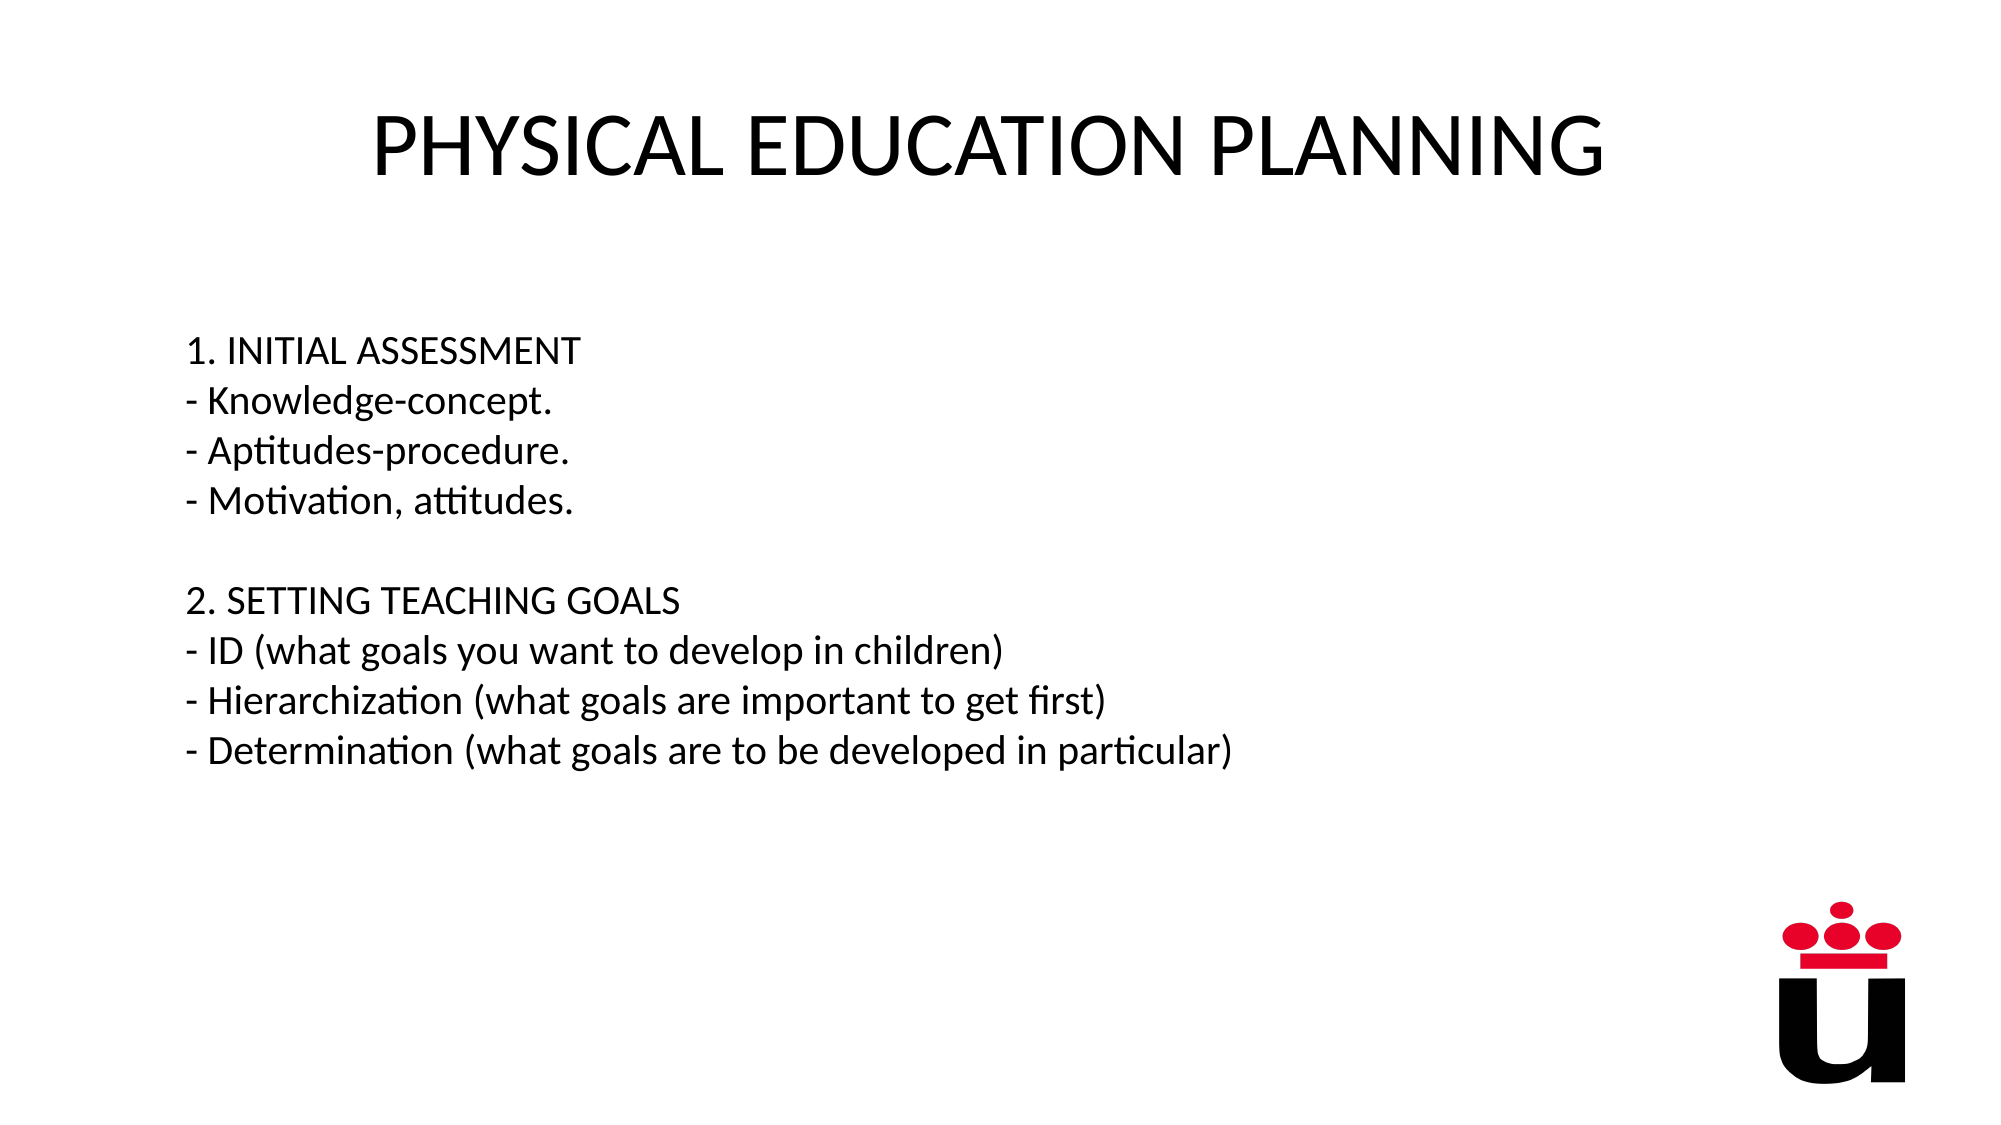

PHYSICAL EDUCATION PLANNING
1. INITIAL ASSESSMENT
- Knowledge-concept.
- Aptitudes-procedure.
- Motivation, attitudes.
2. SETTING TEACHING GOALS
- ID (what goals you want to develop in children)
- Hierarchization (what goals are important to get first)
- Determination (what goals are to be developed in particular)